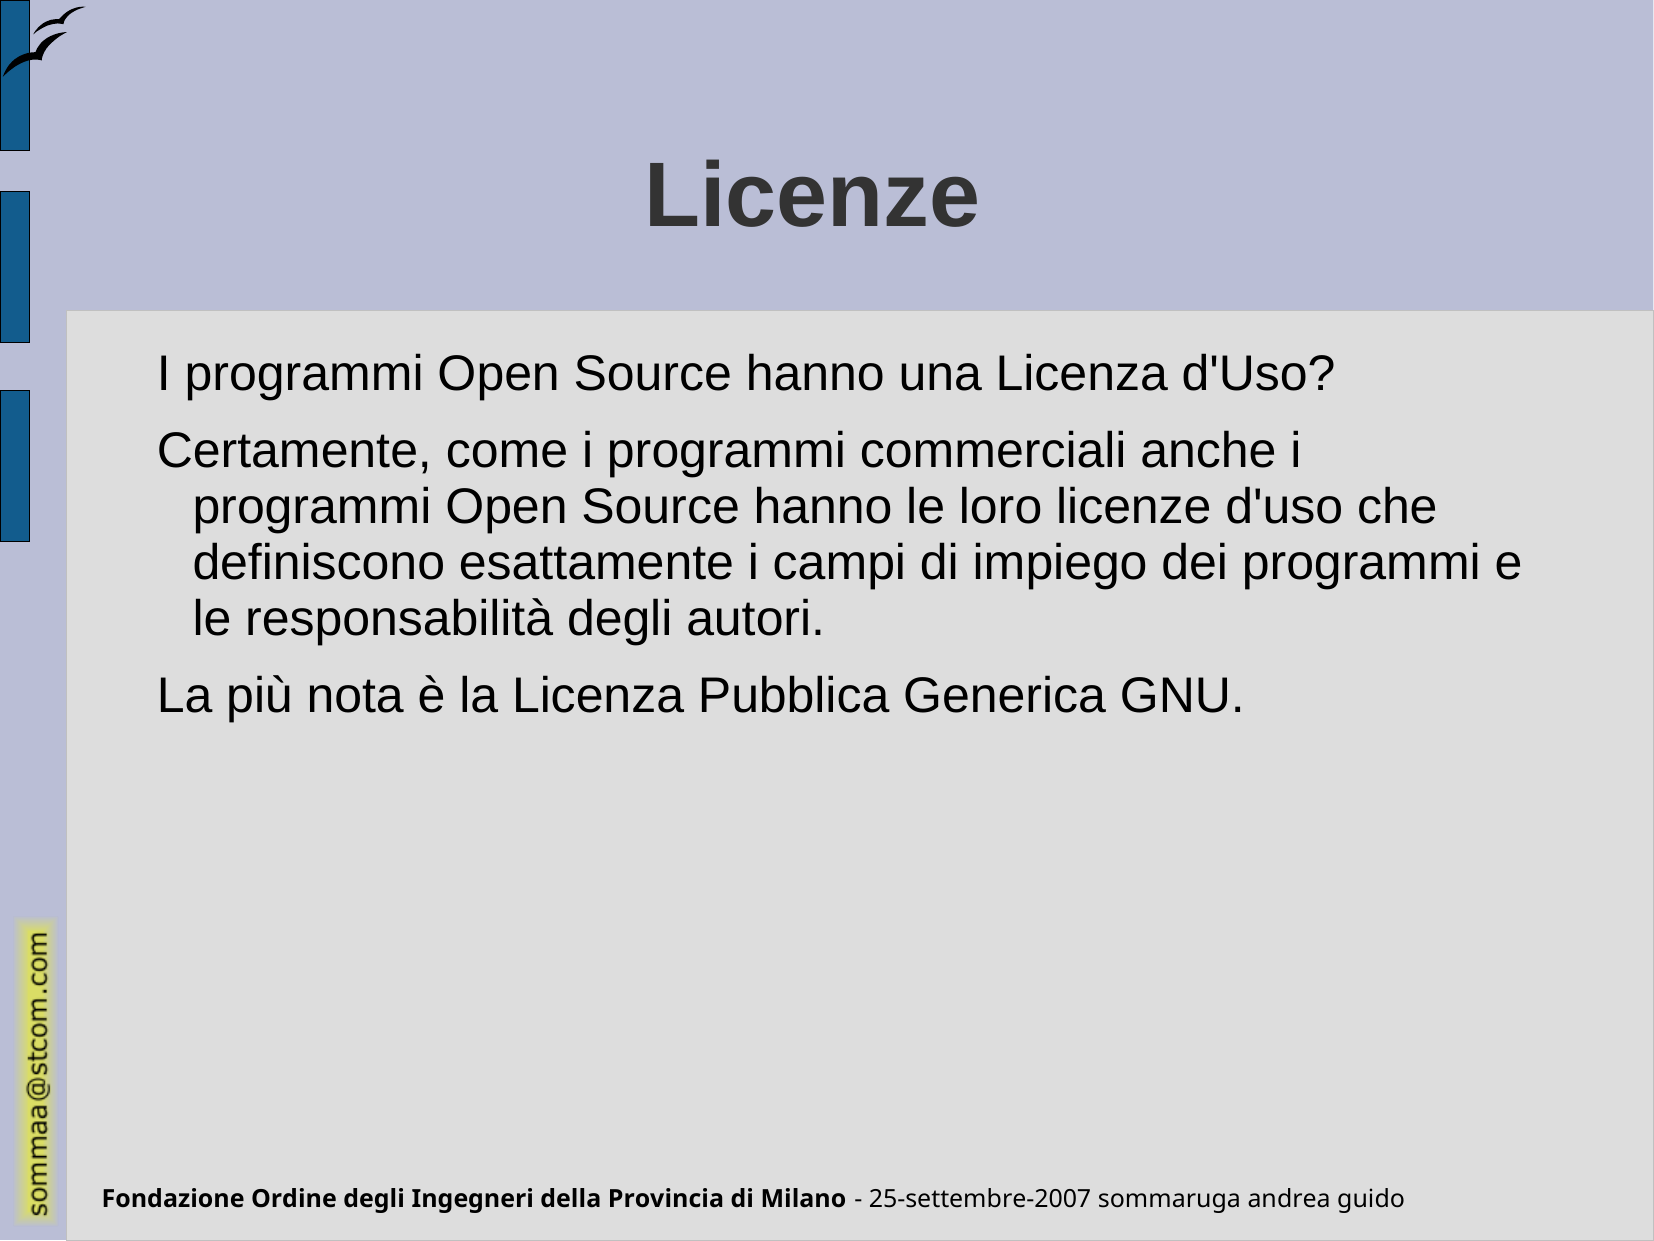

# Licenze
I programmi Open Source hanno una Licenza d'Uso?
Certamente, come i programmi commerciali anche i programmi Open Source hanno le loro licenze d'uso che definiscono esattamente i campi di impiego dei programmi e le responsabilità degli autori.
La più nota è la Licenza Pubblica Generica GNU.